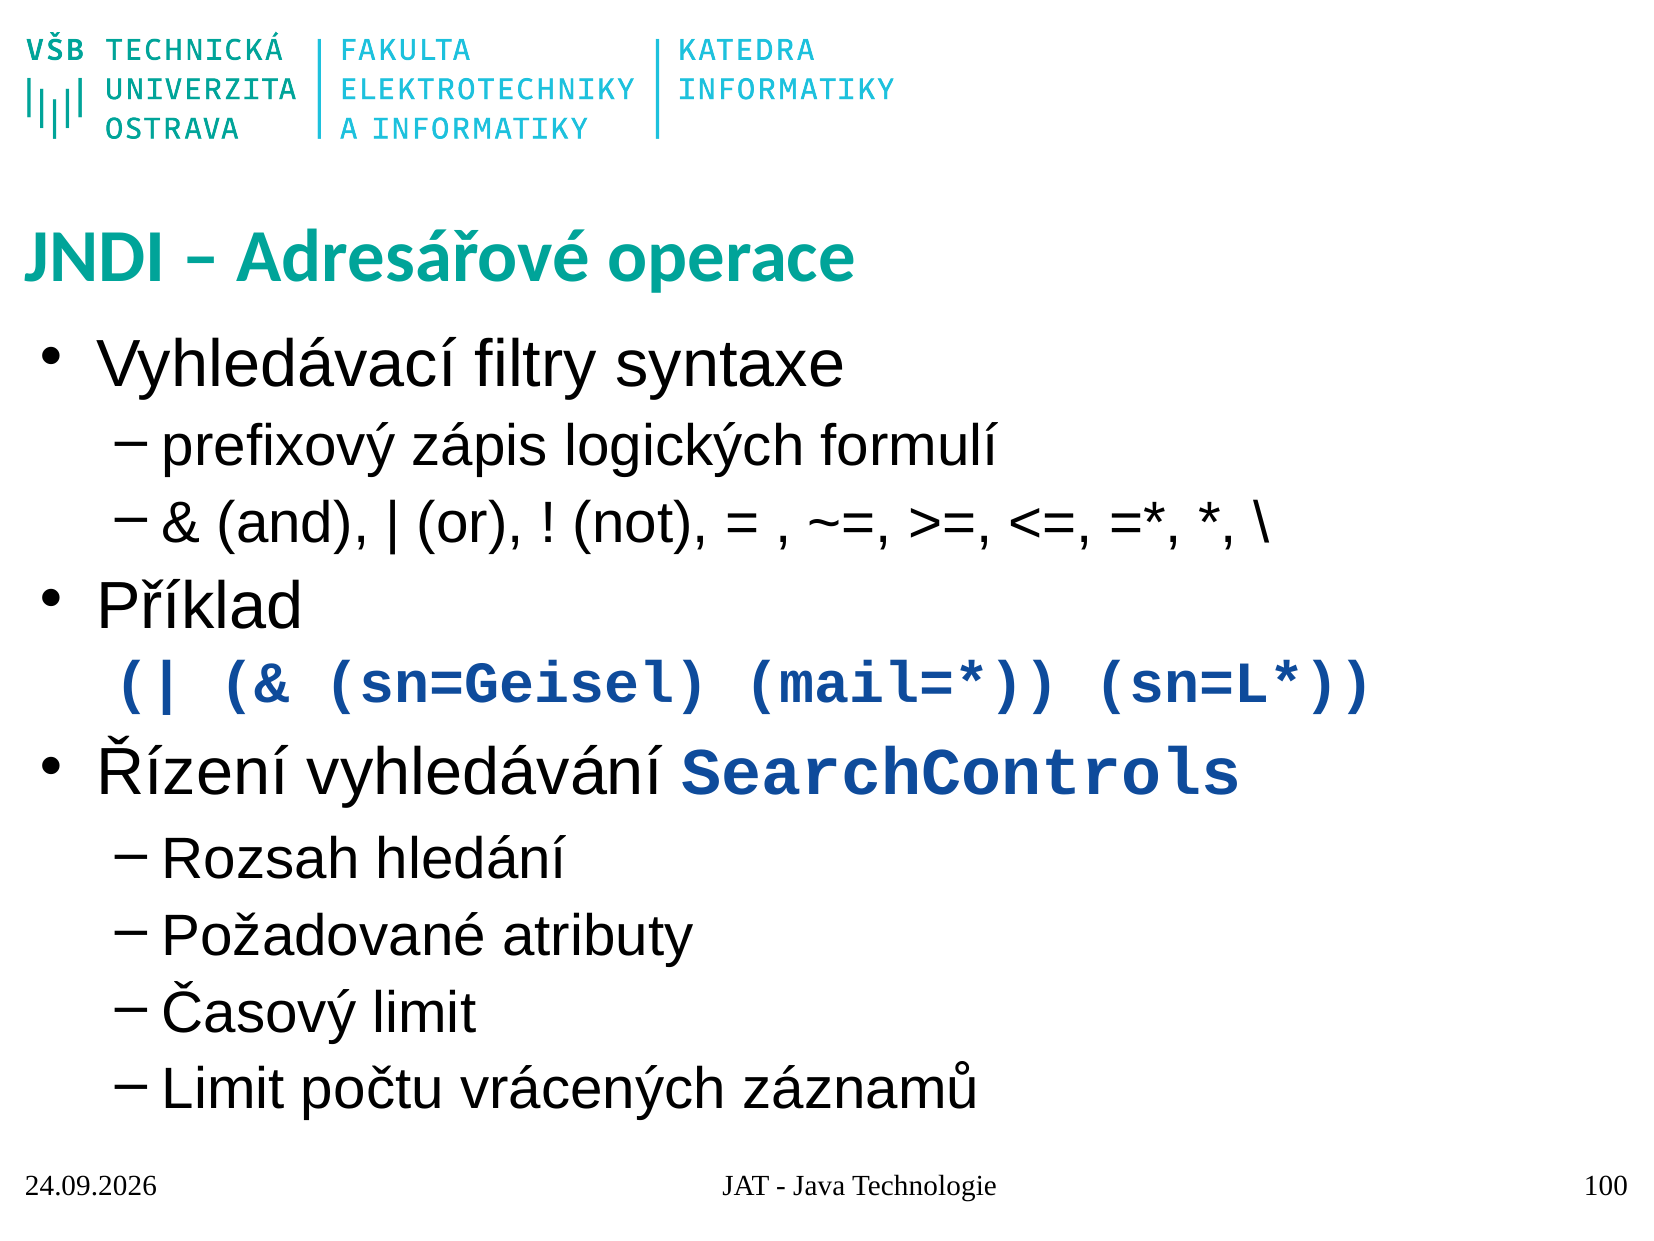

JNDI – Adresářové operace
# Vyhledávací filtry syntaxe
prefixový zápis logických formulí
& (and), | (or), ! (not), = , ~=, >=, <=, =*, *, \
Příklad
(| (& (sn=Geisel) (mail=*)) (sn=L*))
Řízení vyhledávání SearchControls
Rozsah hledání
Požadované atributy
Časový limit
Limit počtu vrácených záznamů
JAT - Java Technologie
100